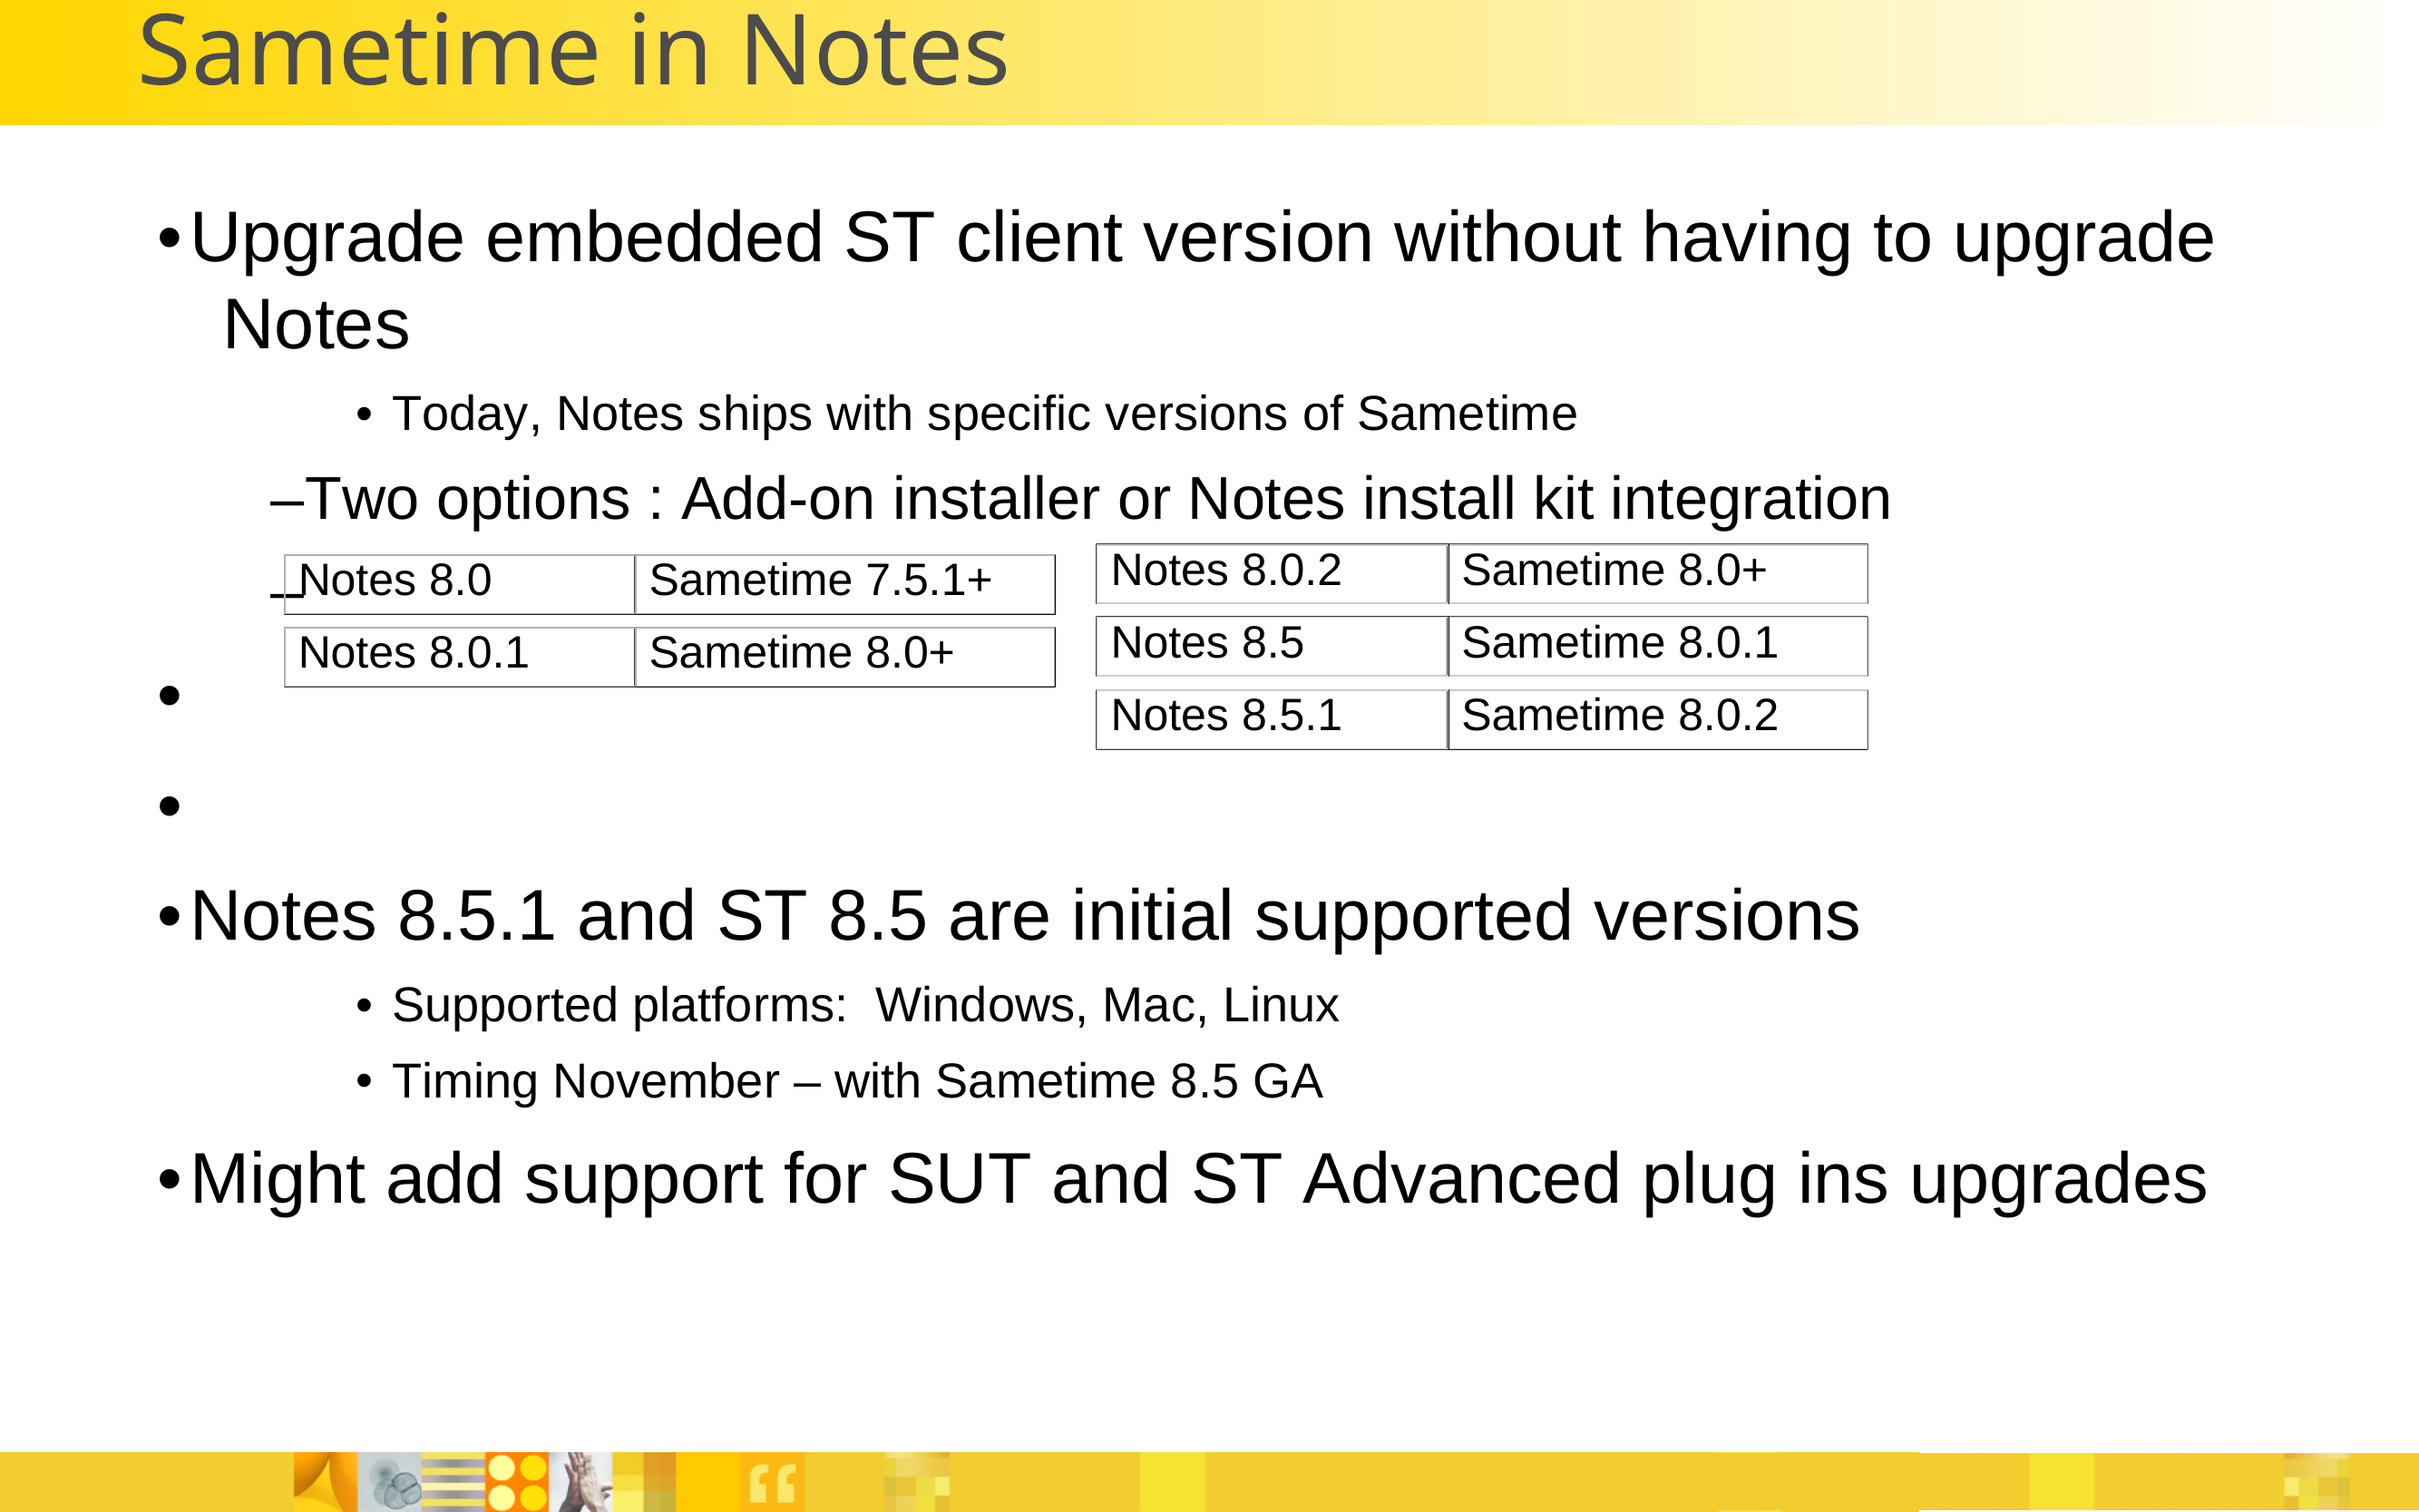

# Sametime in Notes
Upgrade embedded ST client version without having to upgrade Notes
Today, Notes ships with specific versions of Sametime
Two options : Add-on installer or Notes install kit integration
Notes 8.5.1 and ST 8.5 are initial supported versions
Supported platforms: Windows, Mac, Linux
Timing November – with Sametime 8.5 GA
Might add support for SUT and ST Advanced plug ins upgrades
Notes 8.0.2
Sametime 8.0+
Notes 8.5
Sametime 8.0.1
Notes 8.5.1
Sametime 8.0.2
Notes 8.0
Sametime 7.5.1+
Notes 8.0.1
Sametime 8.0+